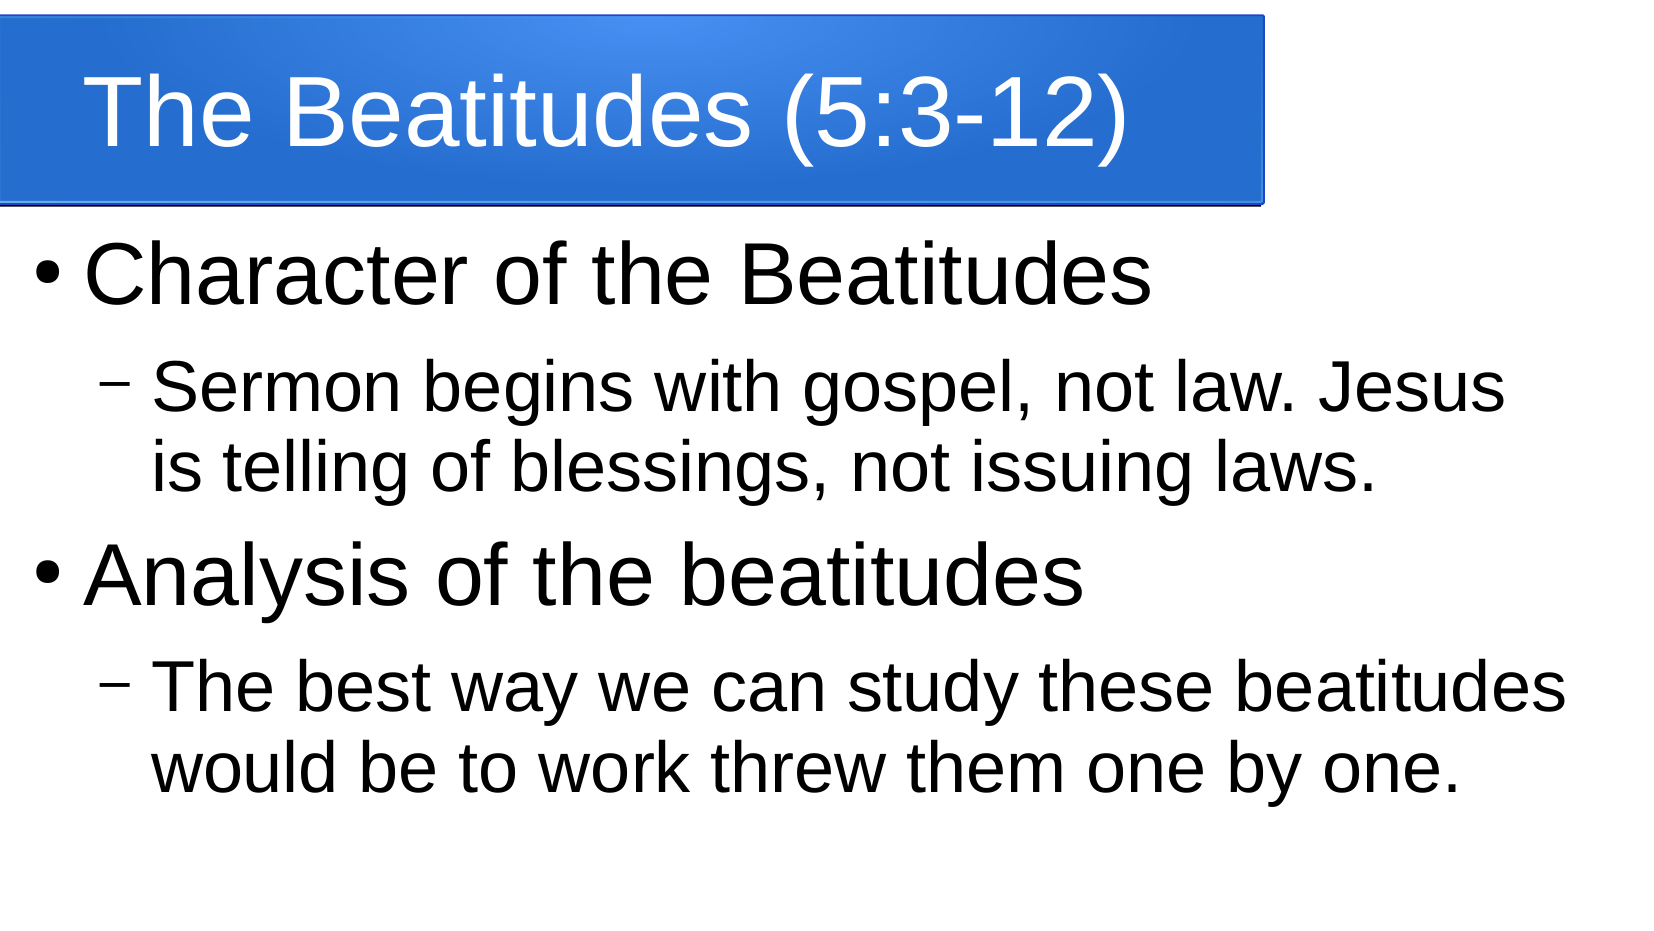

# The Beatitudes (5:3-12)
Character of the Beatitudes
Sermon begins with gospel, not law. Jesus is telling of blessings, not issuing laws.
Analysis of the beatitudes
The best way we can study these beatitudes would be to work threw them one by one.